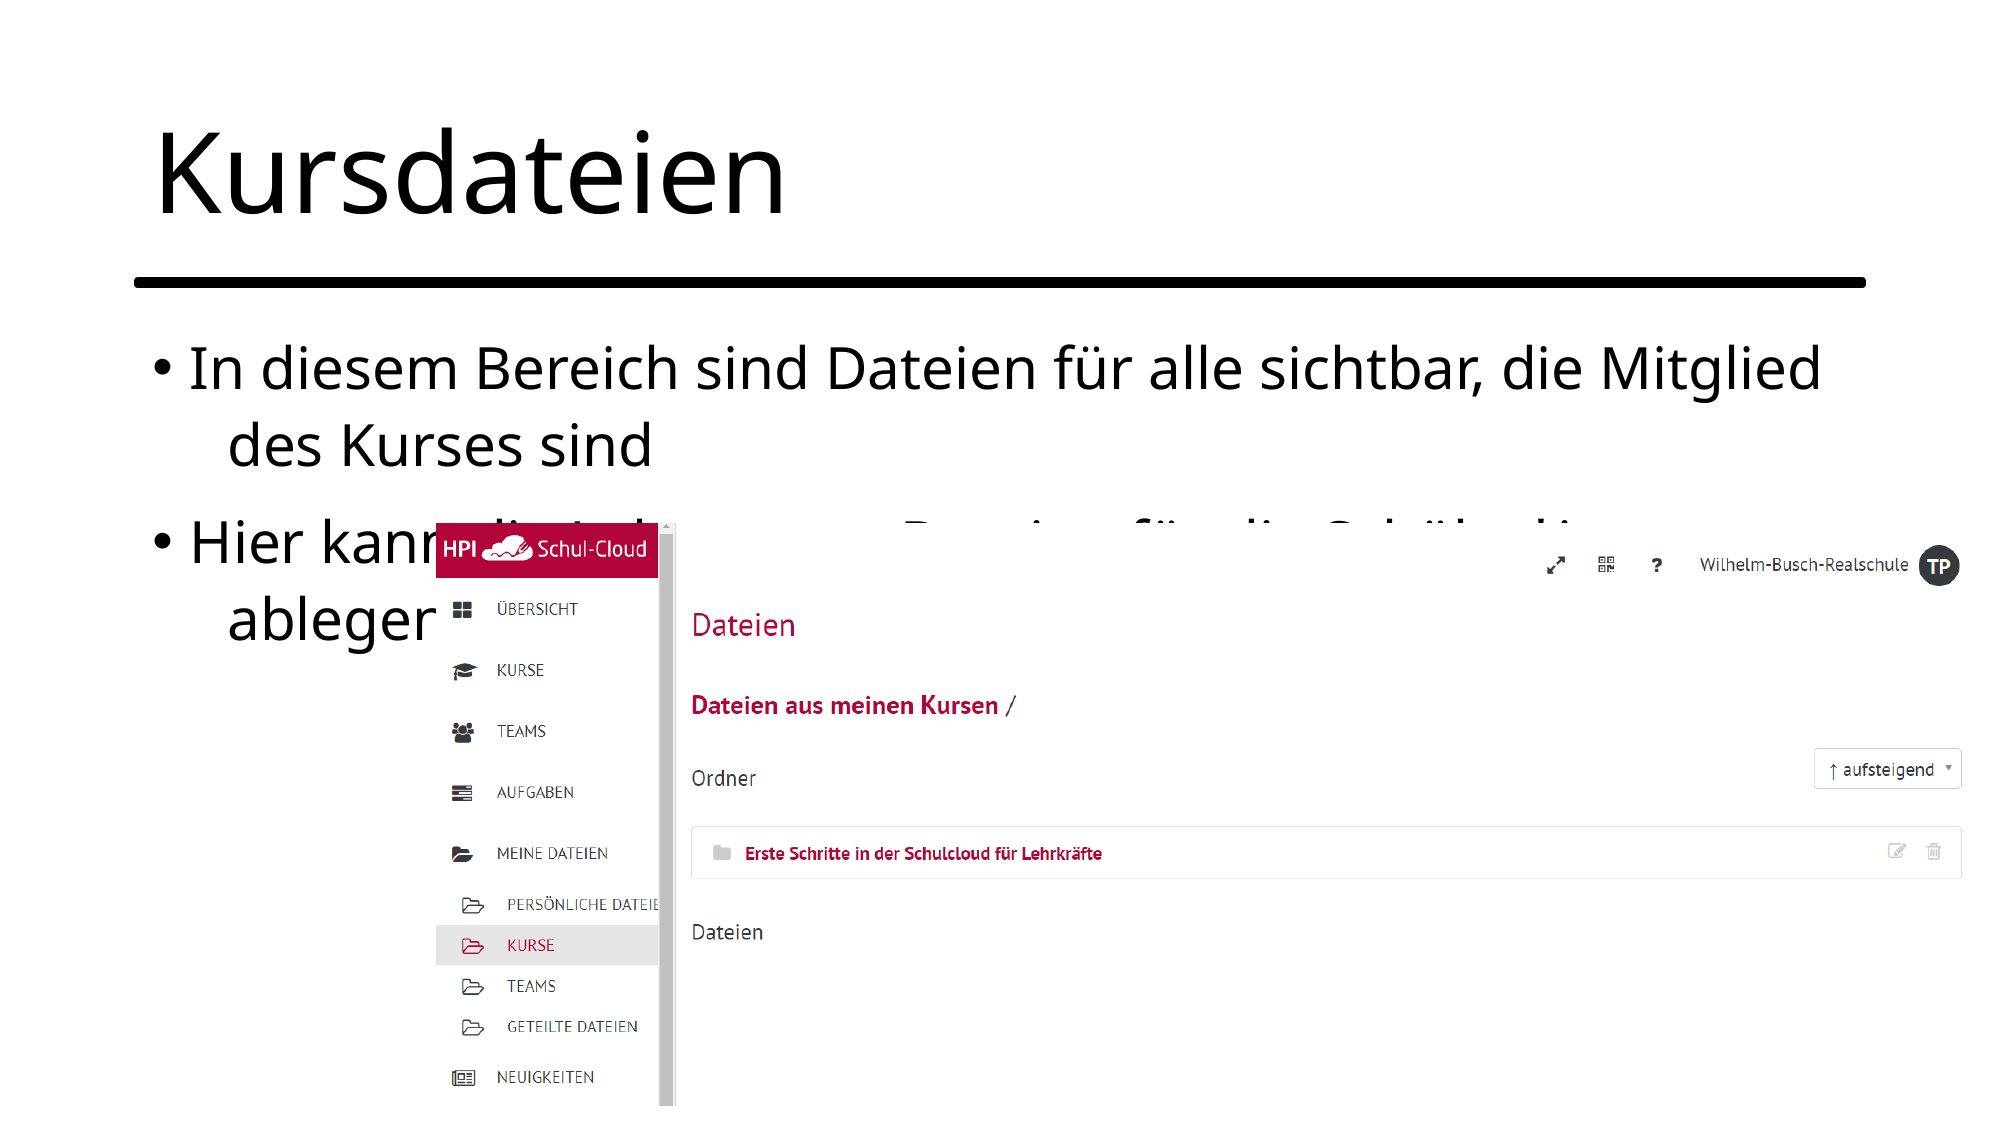

# Kursdateien
In diesem Bereich sind Dateien für alle sichtbar, die Mitglied des Kurses sind
Hier kann die Lehrperson Dateien für die Schüler*innen ablegen, z.B. Bilder oder Arbeitsblätter